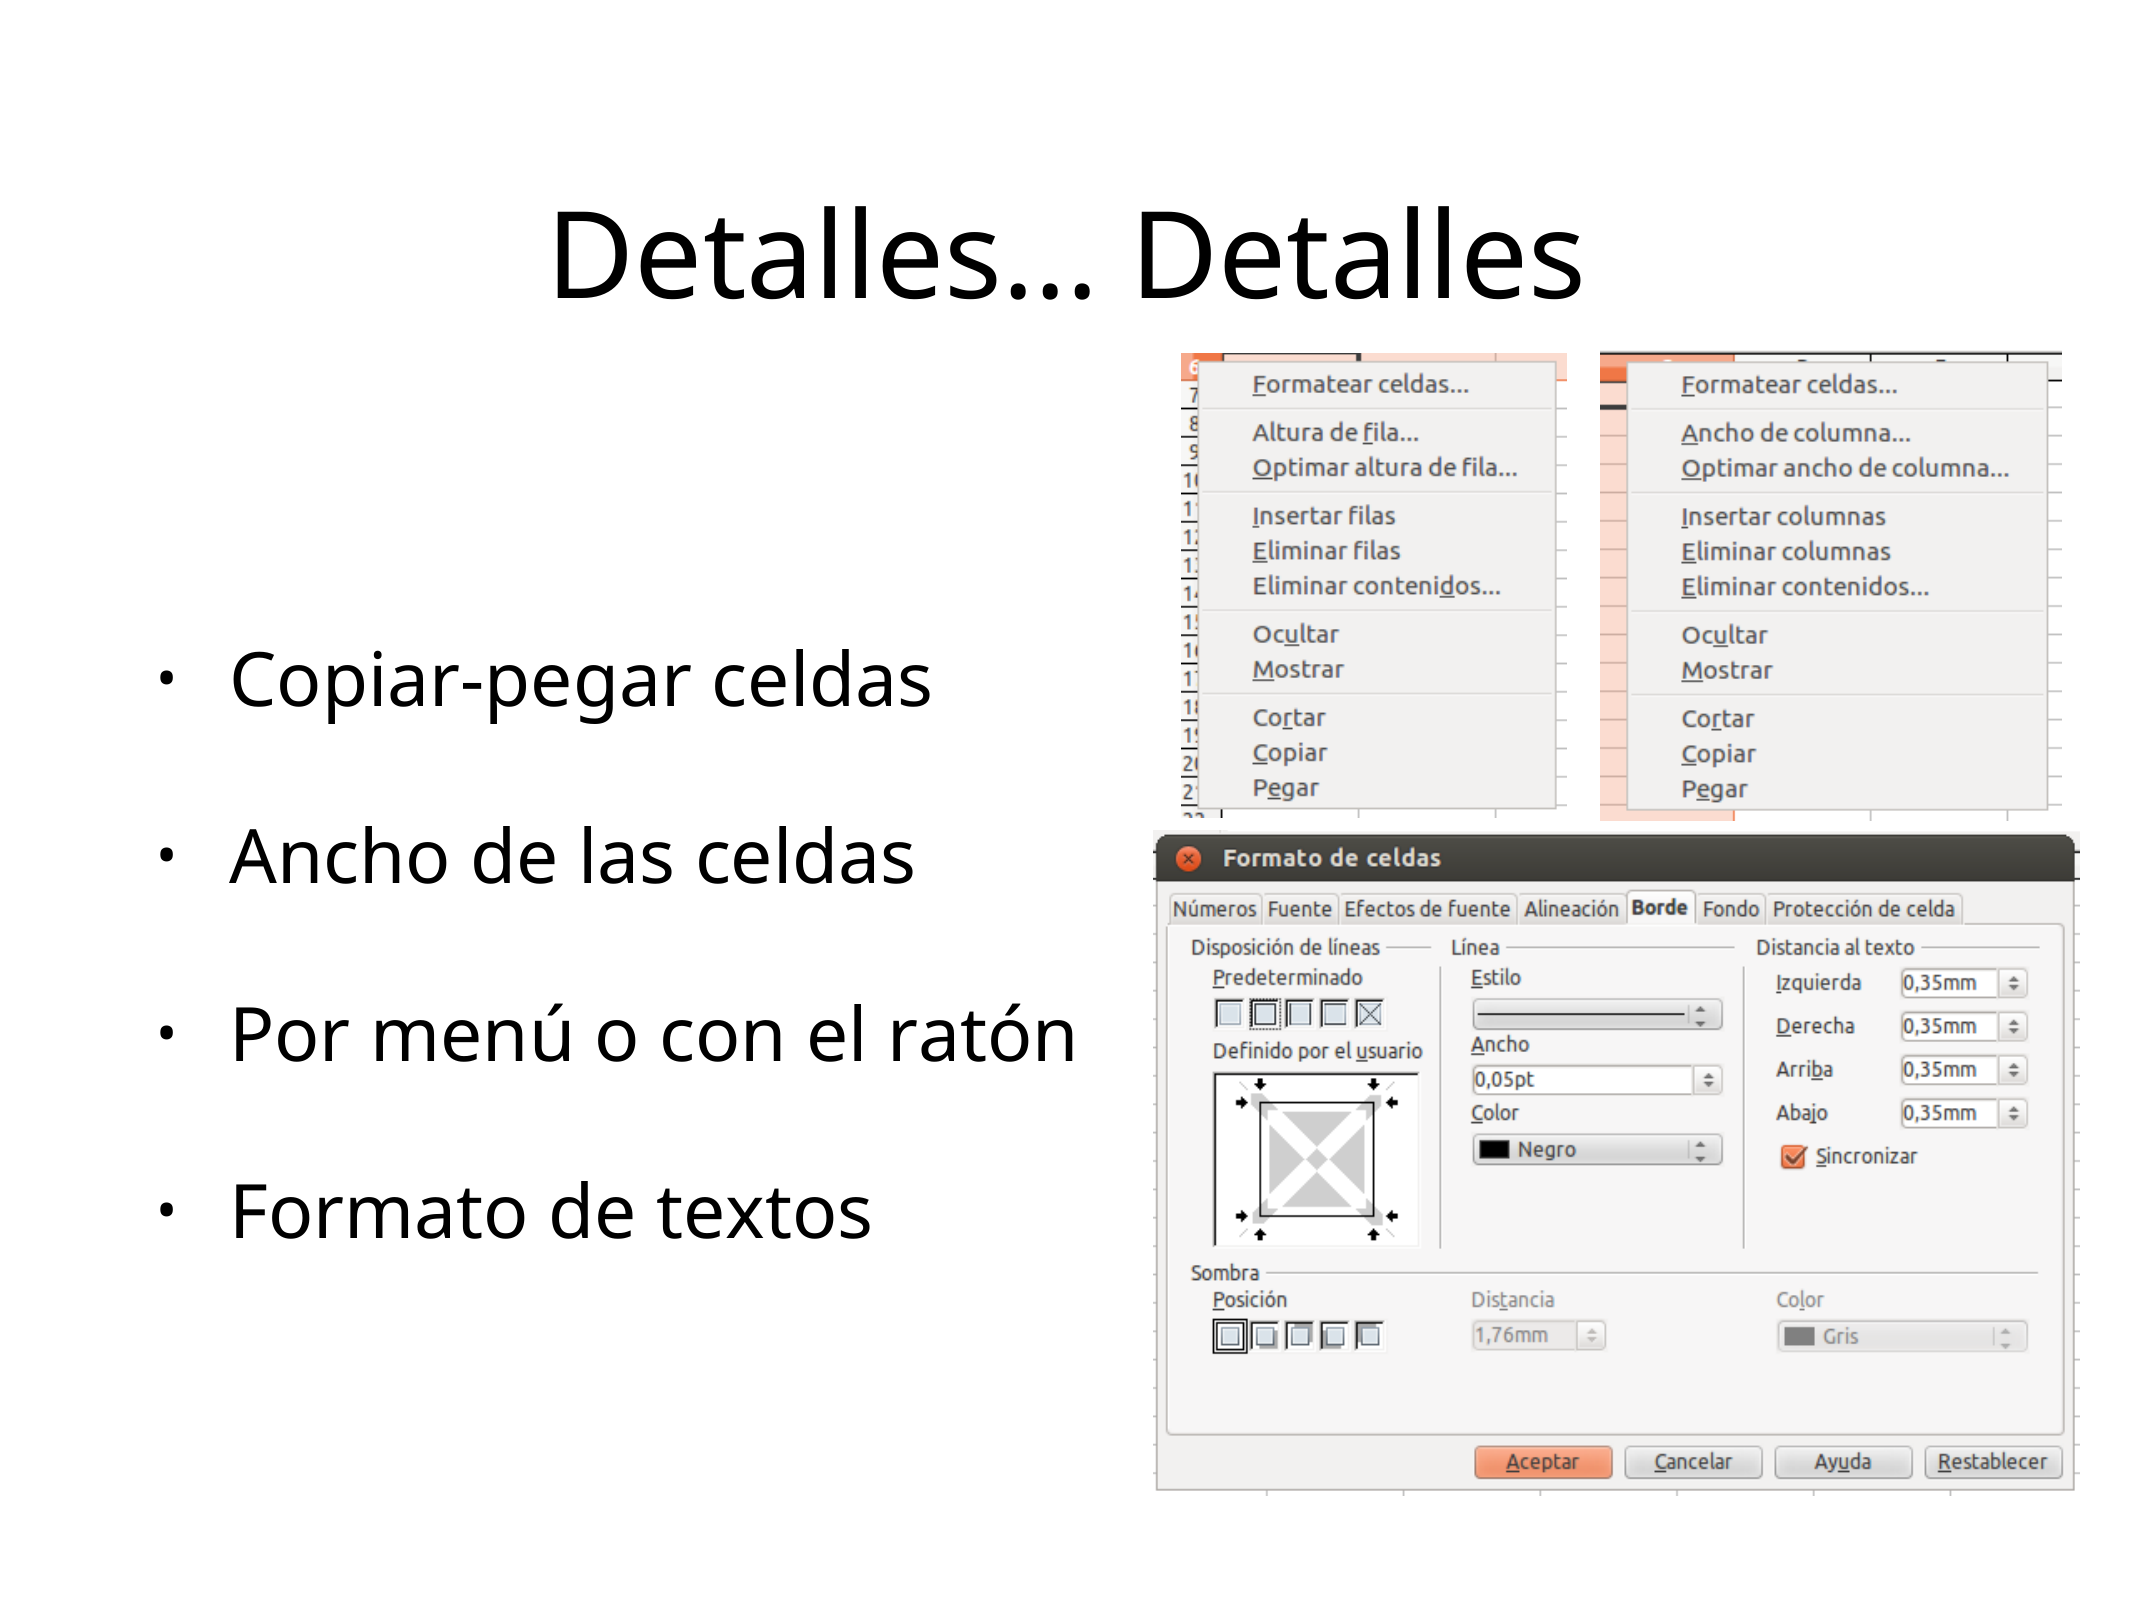

# Detalles... Detalles
Copiar-pegar celdas
Ancho de las celdas
Por menú o con el ratón
Formato de textos